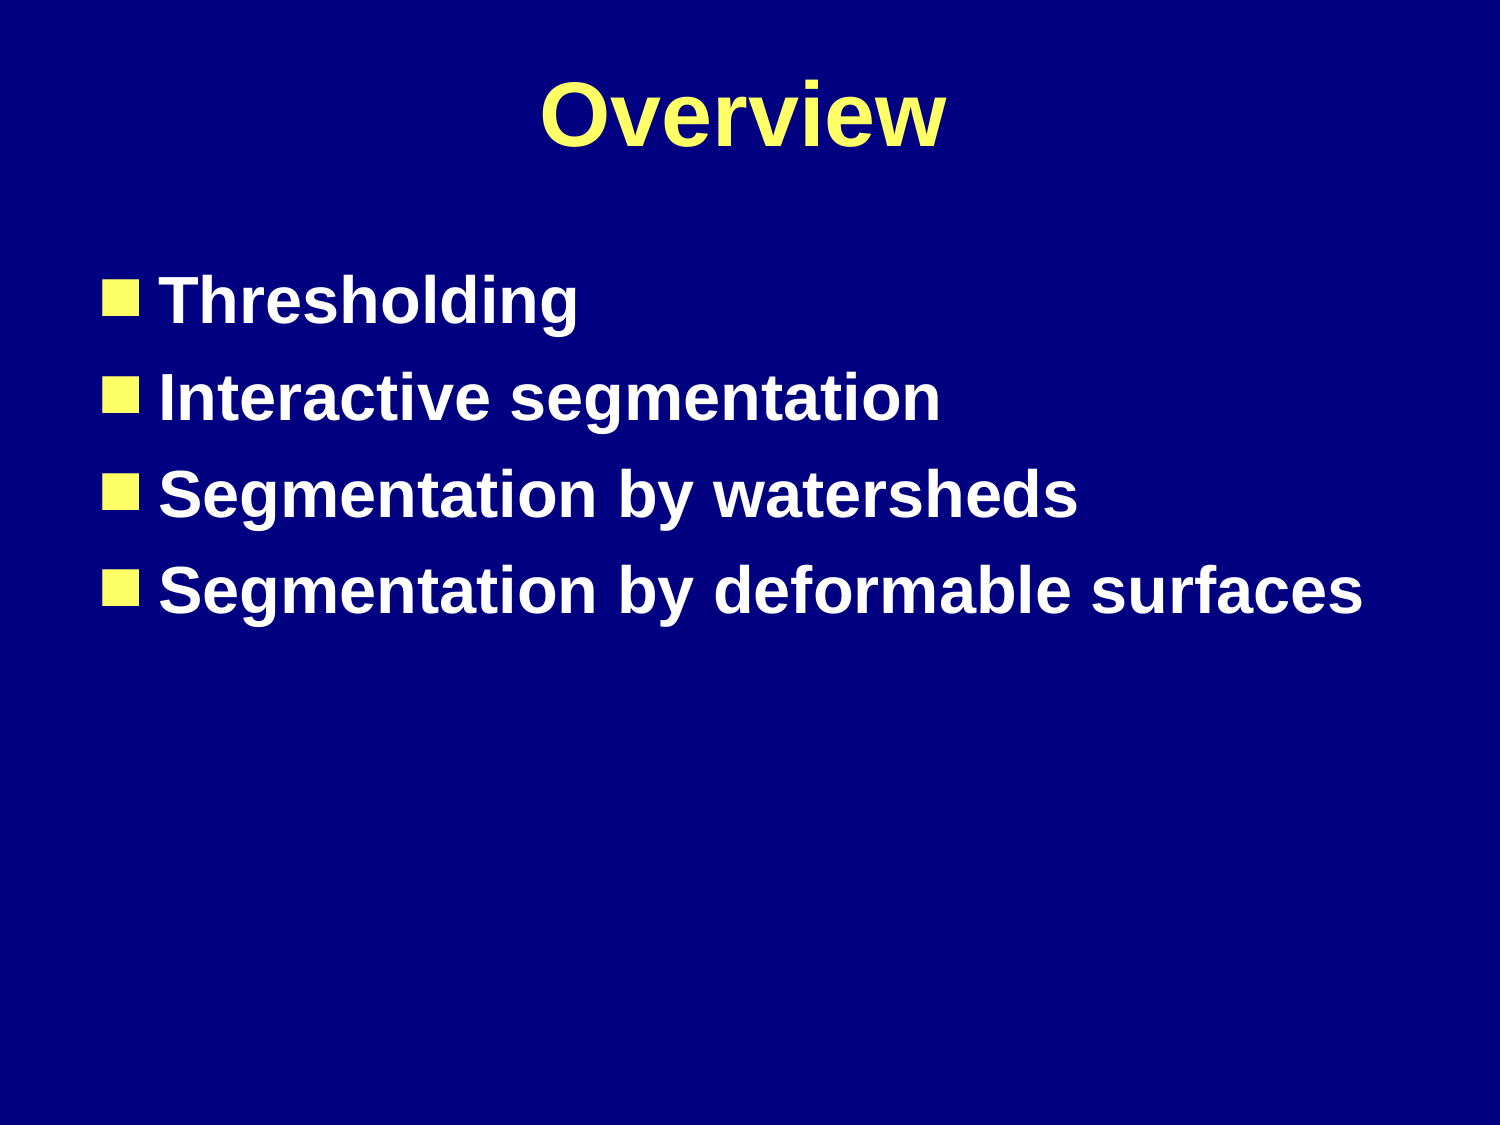

# Overview
Thresholding
Interactive segmentation
Segmentation by watersheds
Segmentation by deformable surfaces